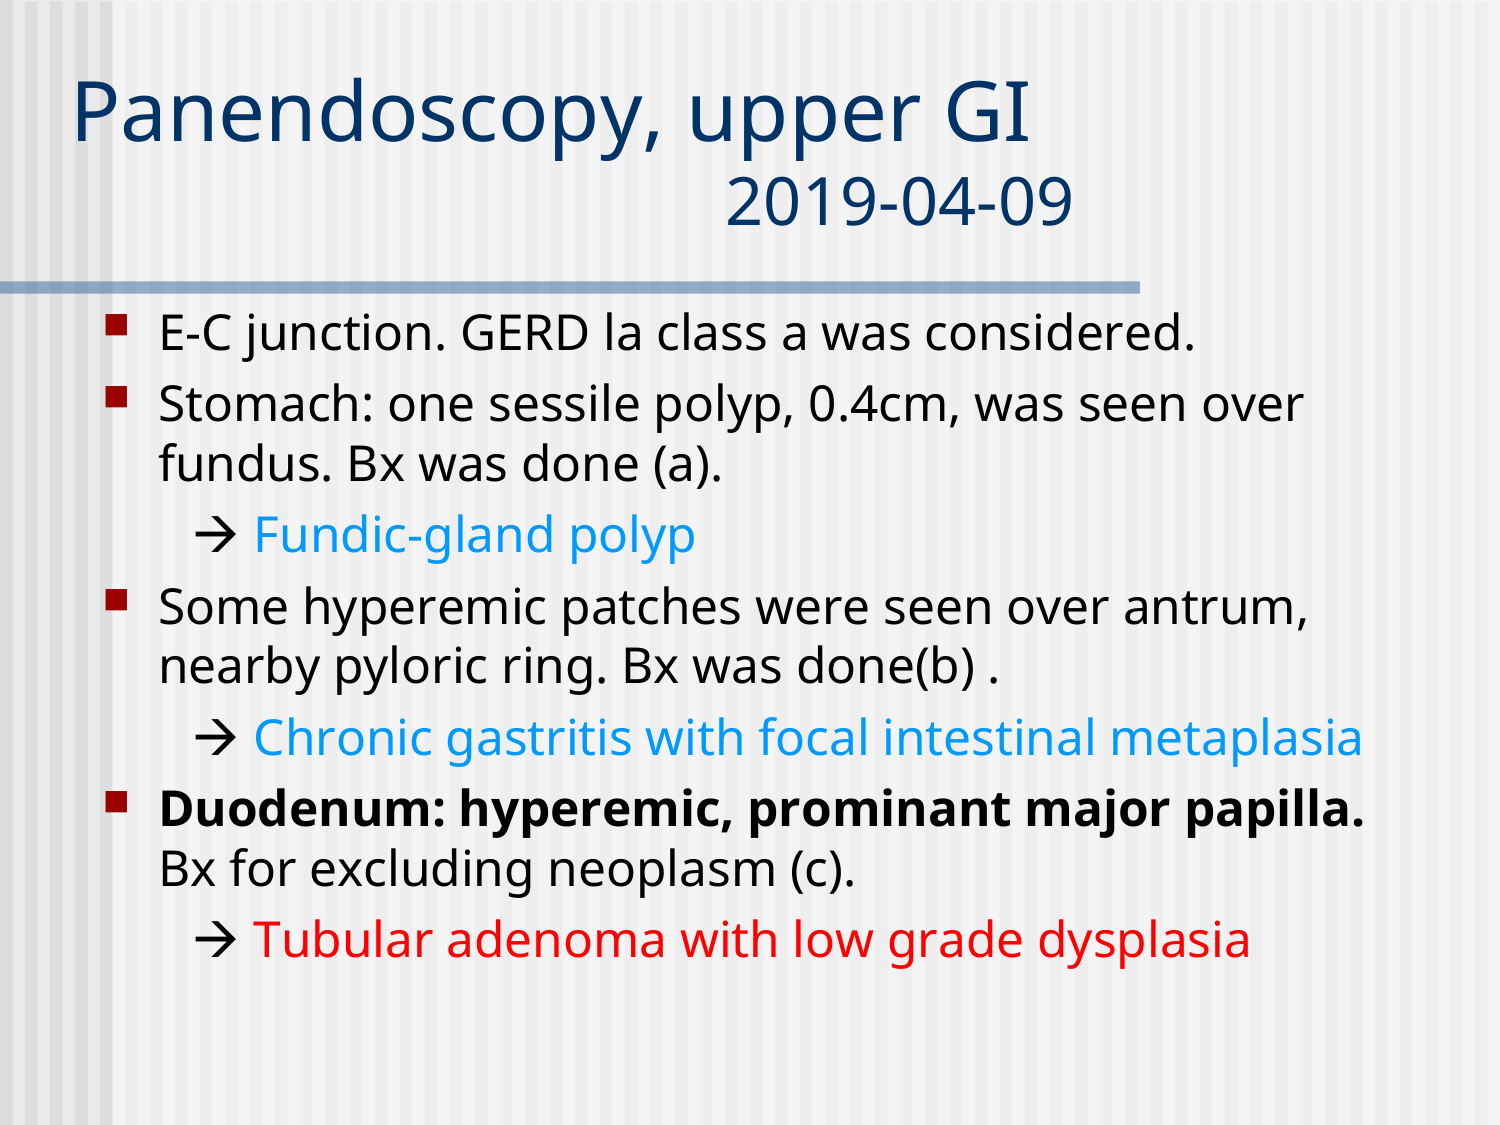

# Panendoscopy, upper GI 2019-04-09
E-C junction. GERD la class a was considered.
Stomach: one sessile polyp, 0.4cm, was seen over fundus. Bx was done (a).
  Fundic-gland polyp
Some hyperemic patches were seen over antrum, nearby pyloric ring. Bx was done(b) .
  Chronic gastritis with focal intestinal metaplasia
Duodenum: hyperemic, prominant major papilla. Bx for excluding neoplasm (c).
  Tubular adenoma with low grade dysplasia